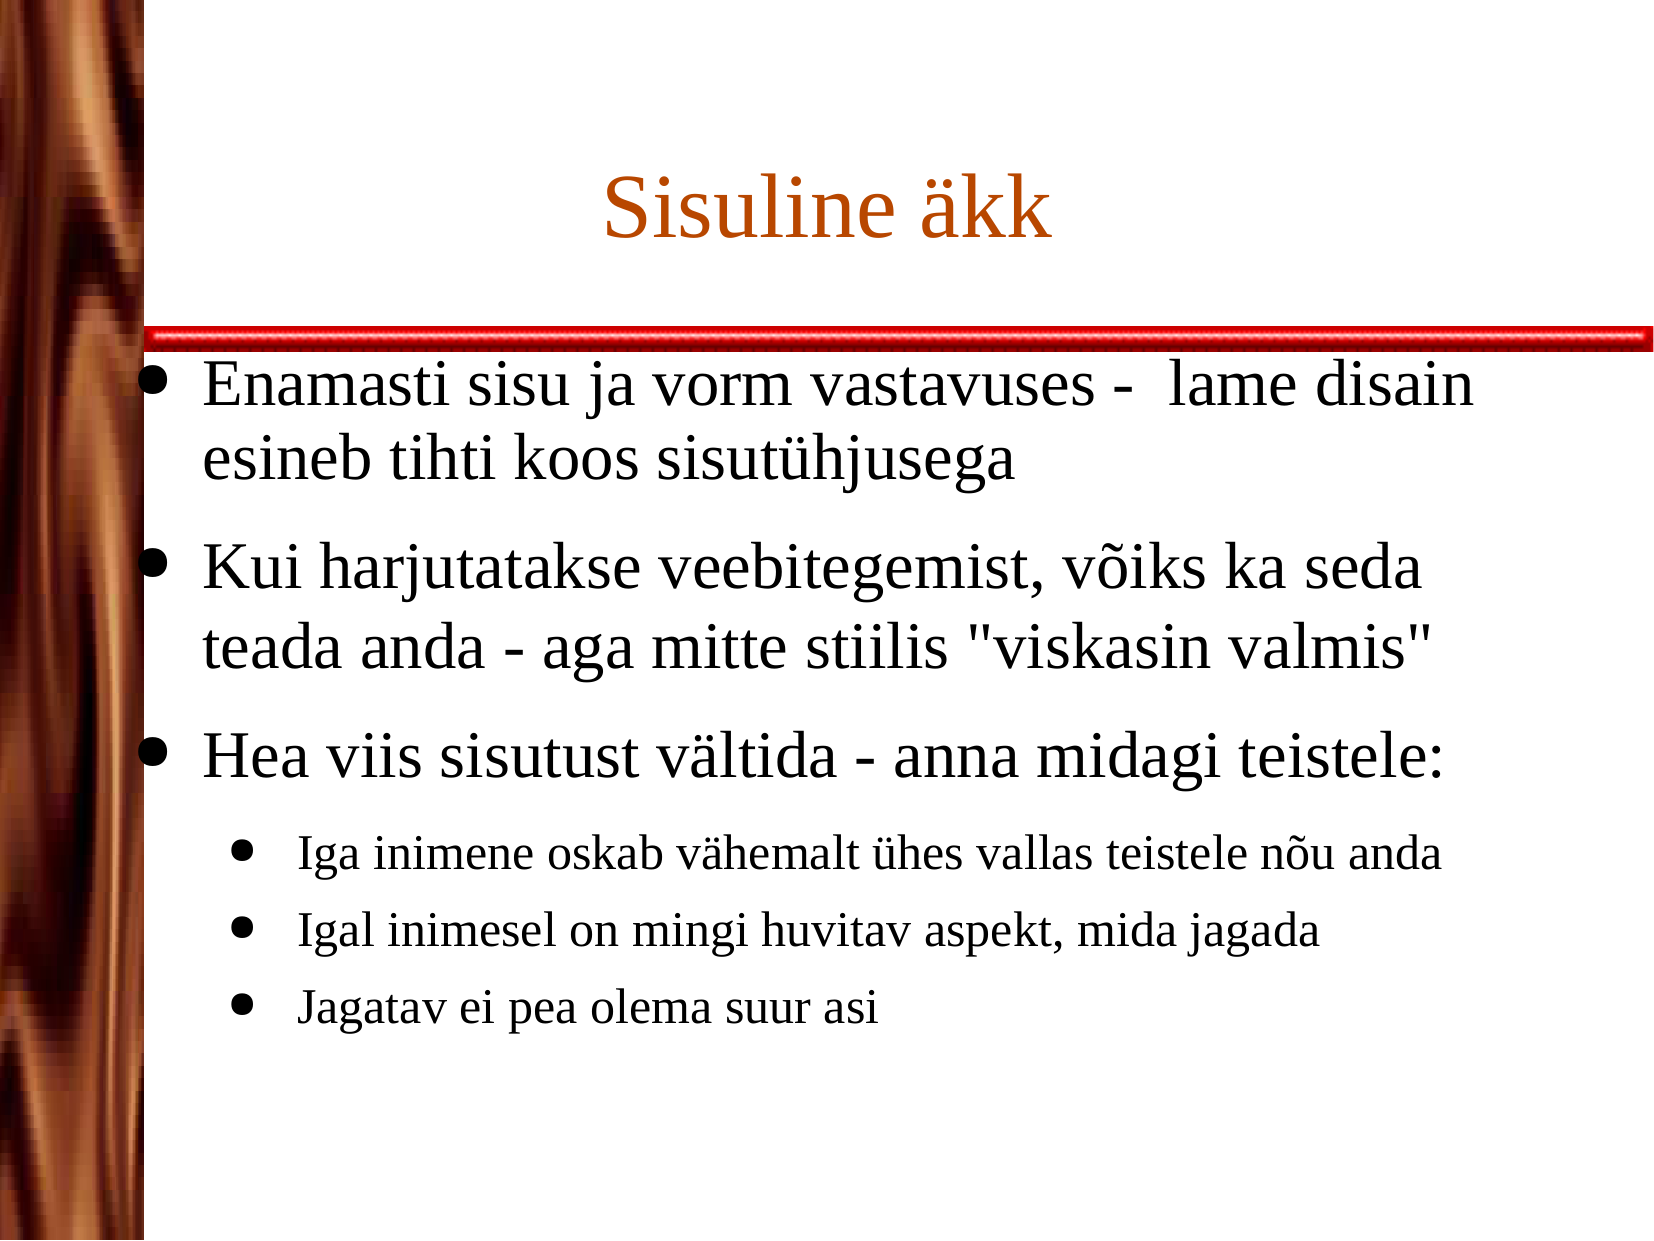

# Sisuline äkk
Enamasti sisu ja vorm vastavuses - lame disain esineb tihti koos sisutühjusega
Kui harjutatakse veebitegemist, võiks ka seda teada anda - aga mitte stiilis "viskasin valmis"
Hea viis sisutust vältida - anna midagi teistele:
Iga inimene oskab vähemalt ühes vallas teistele nõu anda
Igal inimesel on mingi huvitav aspekt, mida jagada
Jagatav ei pea olema suur asi